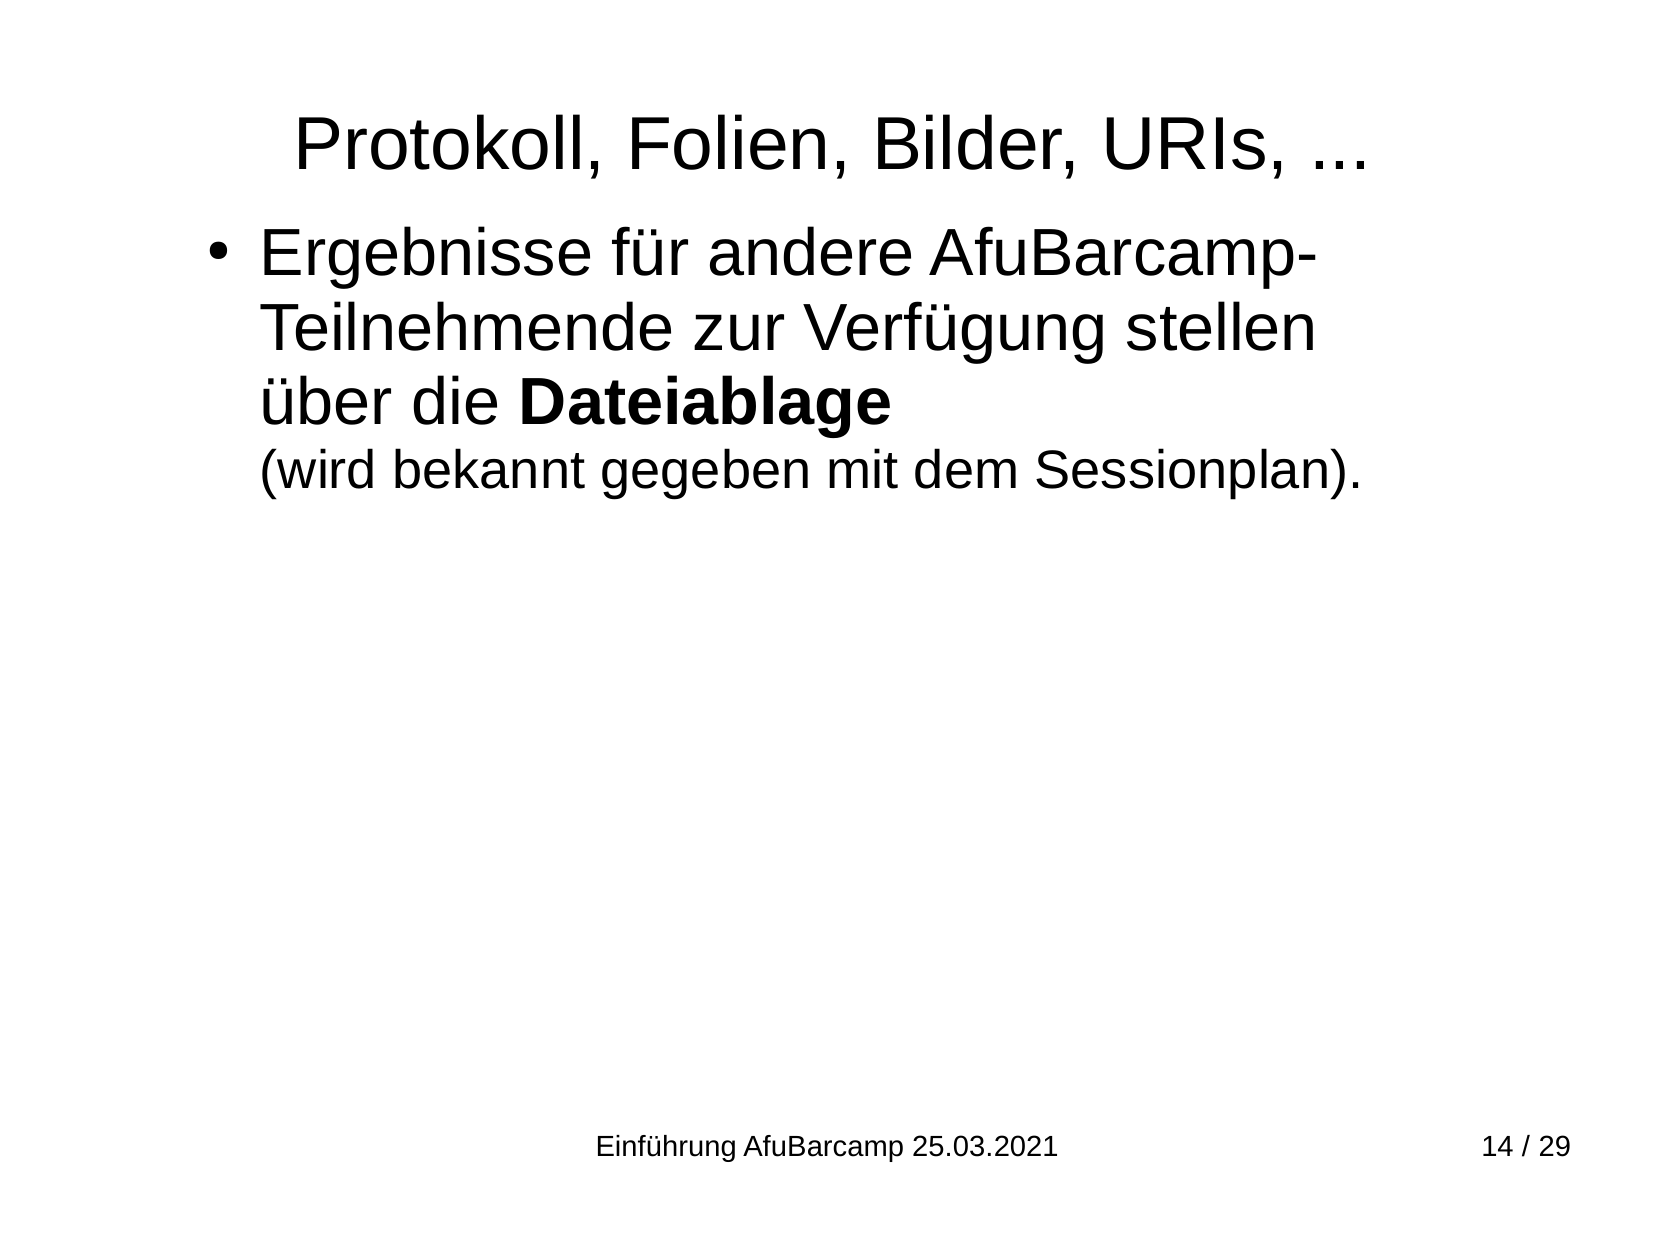

# Protokoll, Folien, Bilder, URIs, ...
Ergebnisse für andere AfuBarcamp- Teilnehmende zur Verfügung stellen
über die Dateiablage
(wird bekannt gegeben mit dem Sessionplan).